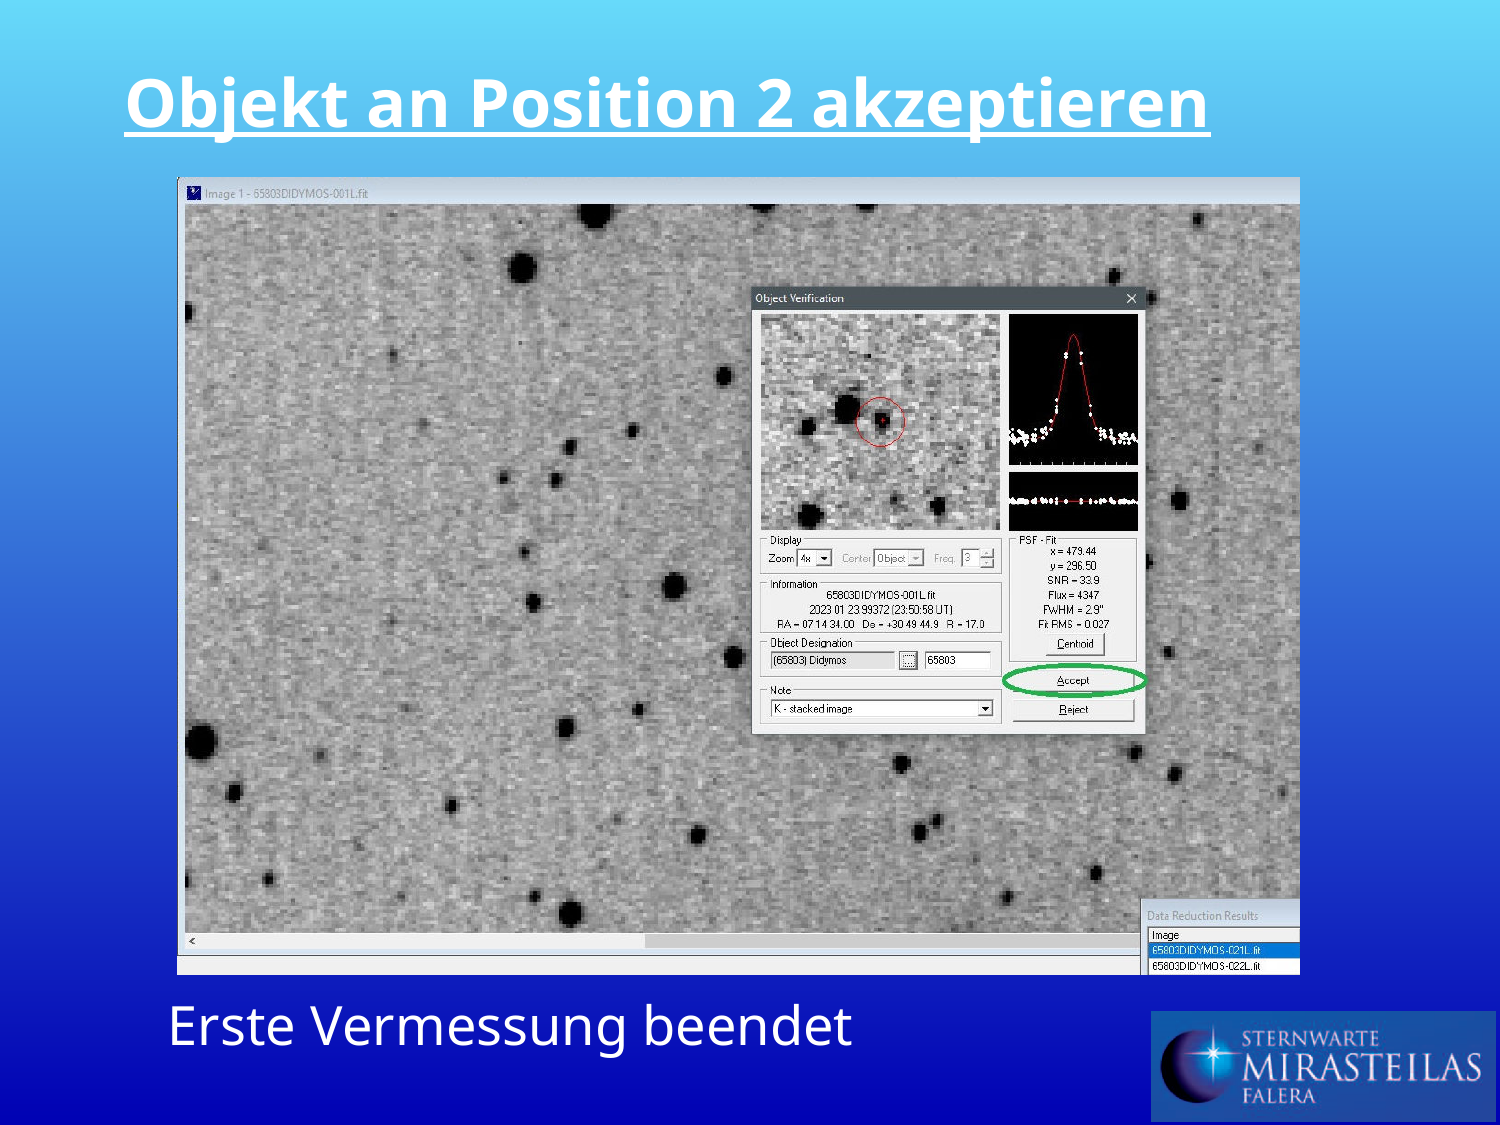

Objekt an Position 2 akzeptieren
 Erste Vermessung beendet